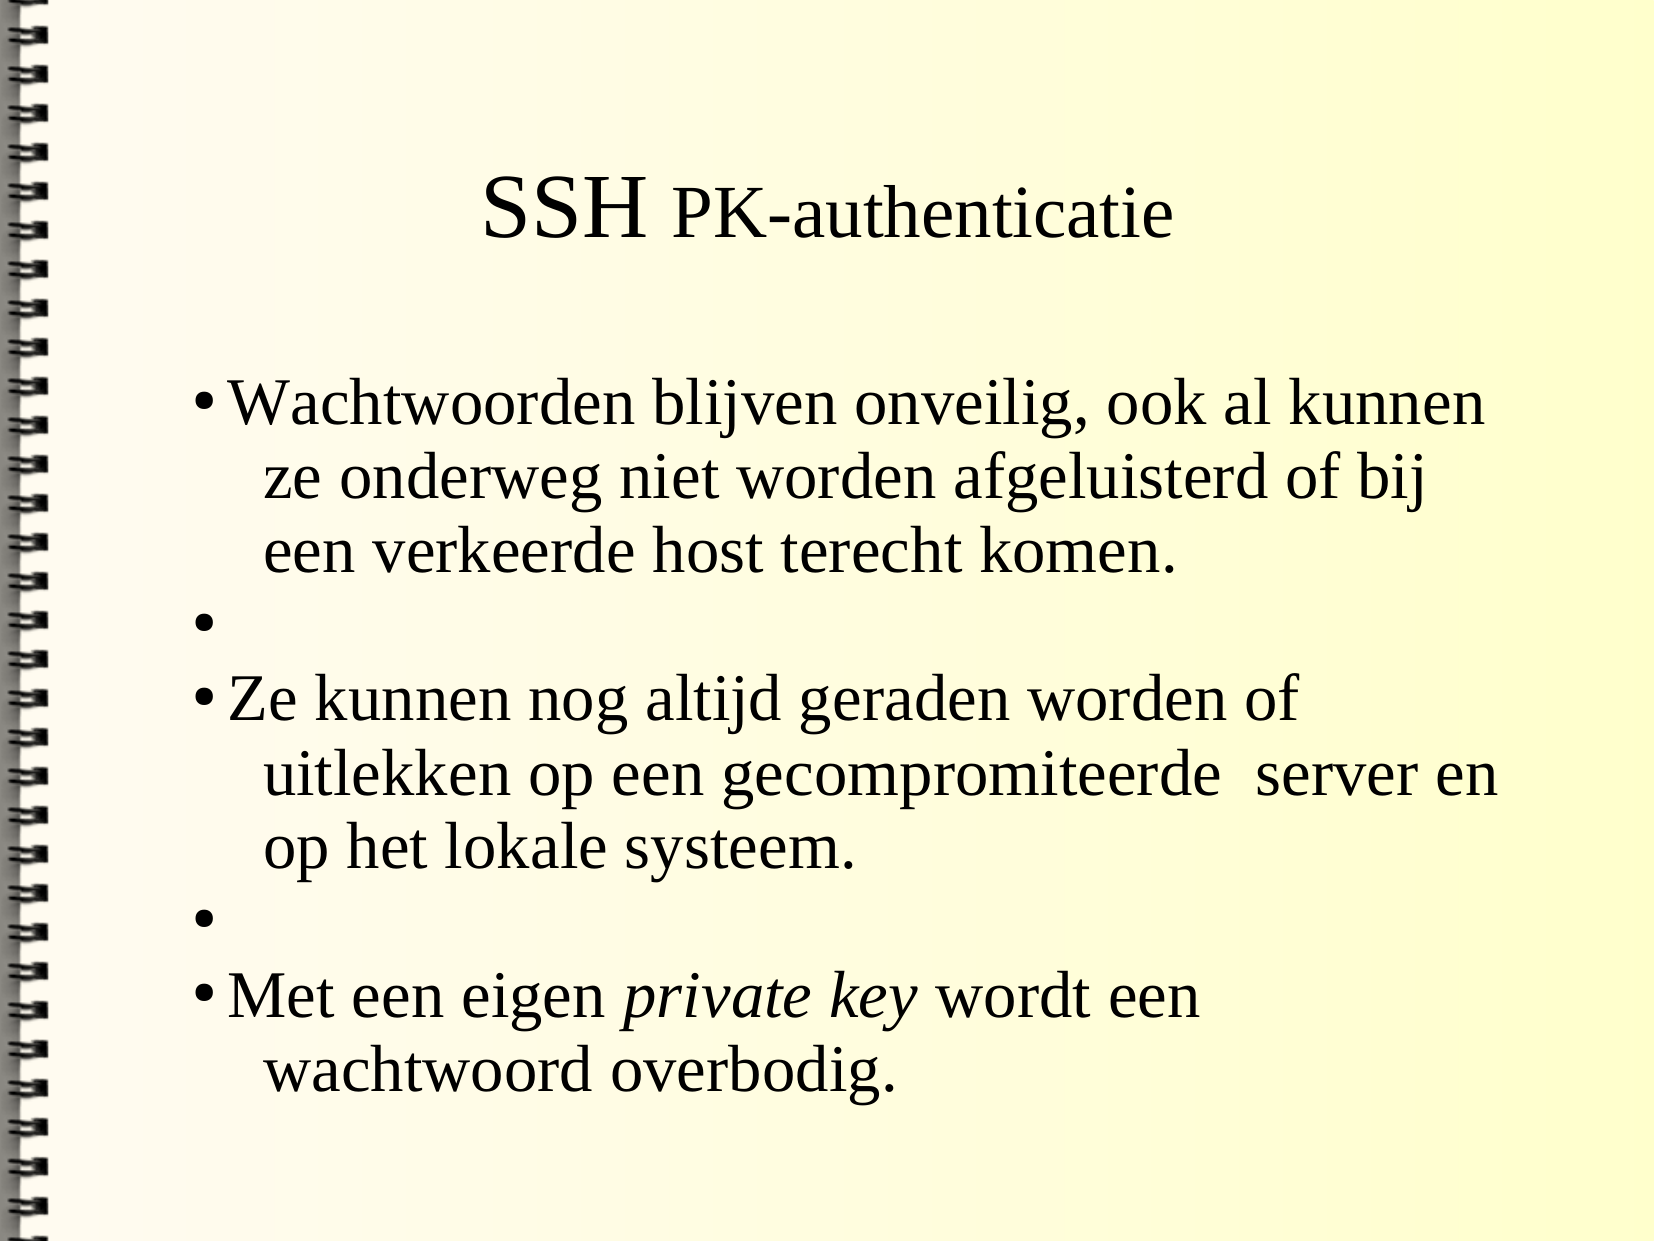

# SSH PK-authenticatie
Wachtwoorden blijven onveilig, ook al kunnen ze onderweg niet worden afgeluisterd of bij een verkeerde host terecht komen.
Ze kunnen nog altijd geraden worden of uitlekken op een gecompromiteerde server en op het lokale systeem.
Met een eigen private key wordt een wachtwoord overbodig.